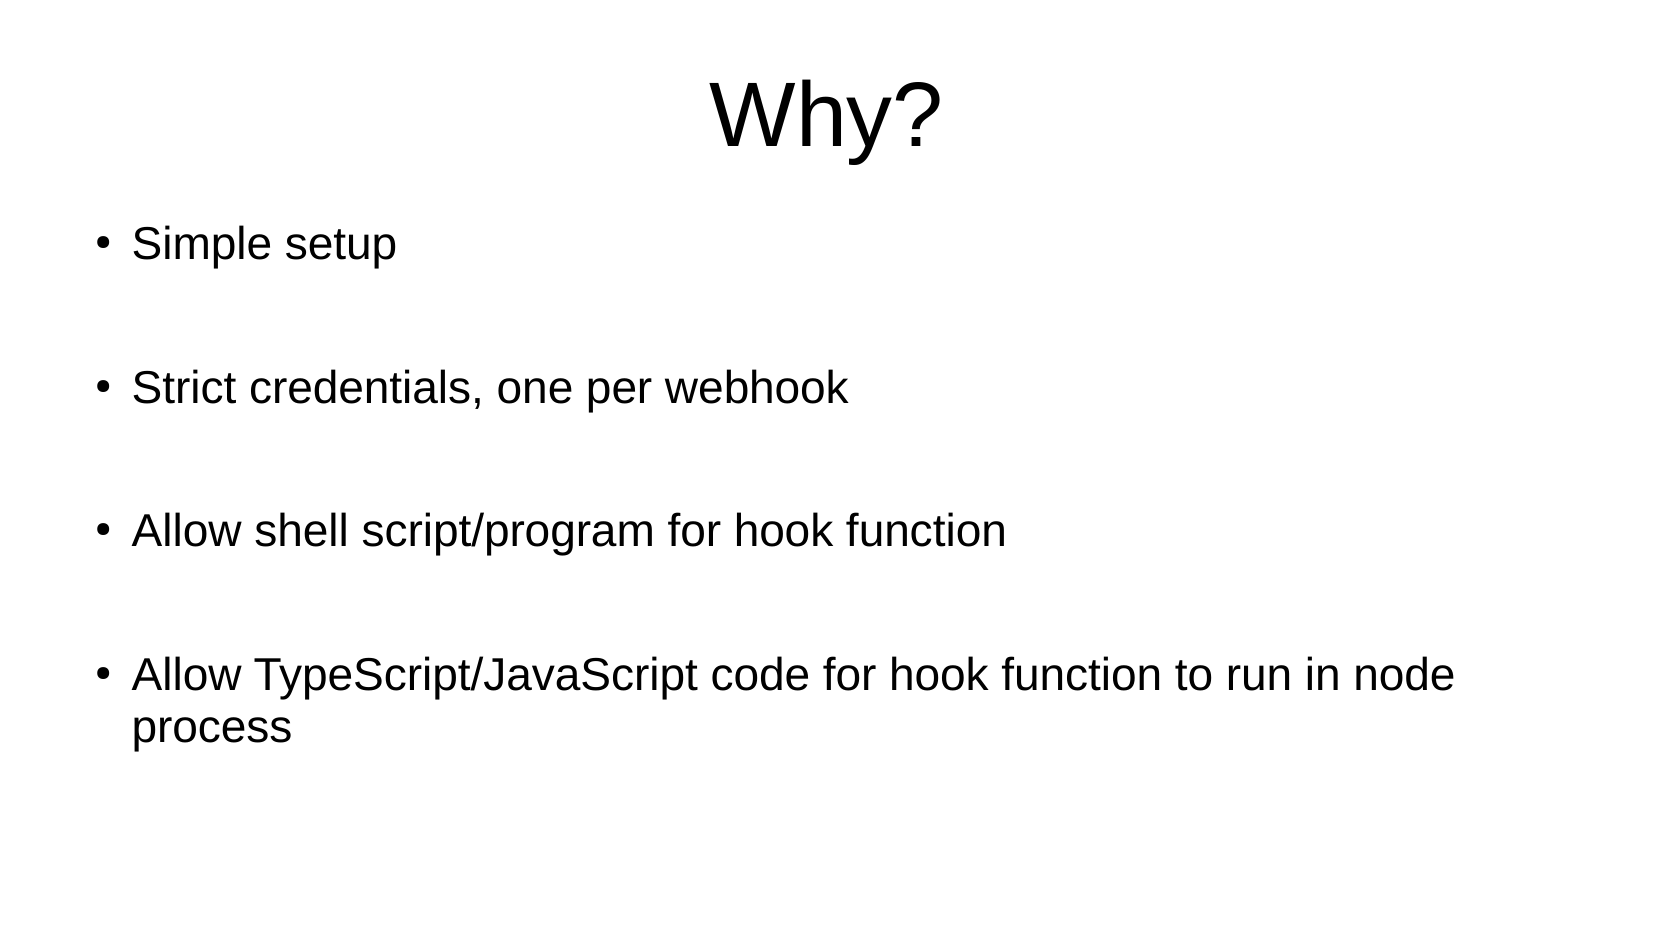

# Why?
Simple setup
Strict credentials, one per webhook
Allow shell script/program for hook function
Allow TypeScript/JavaScript code for hook function to run in node process